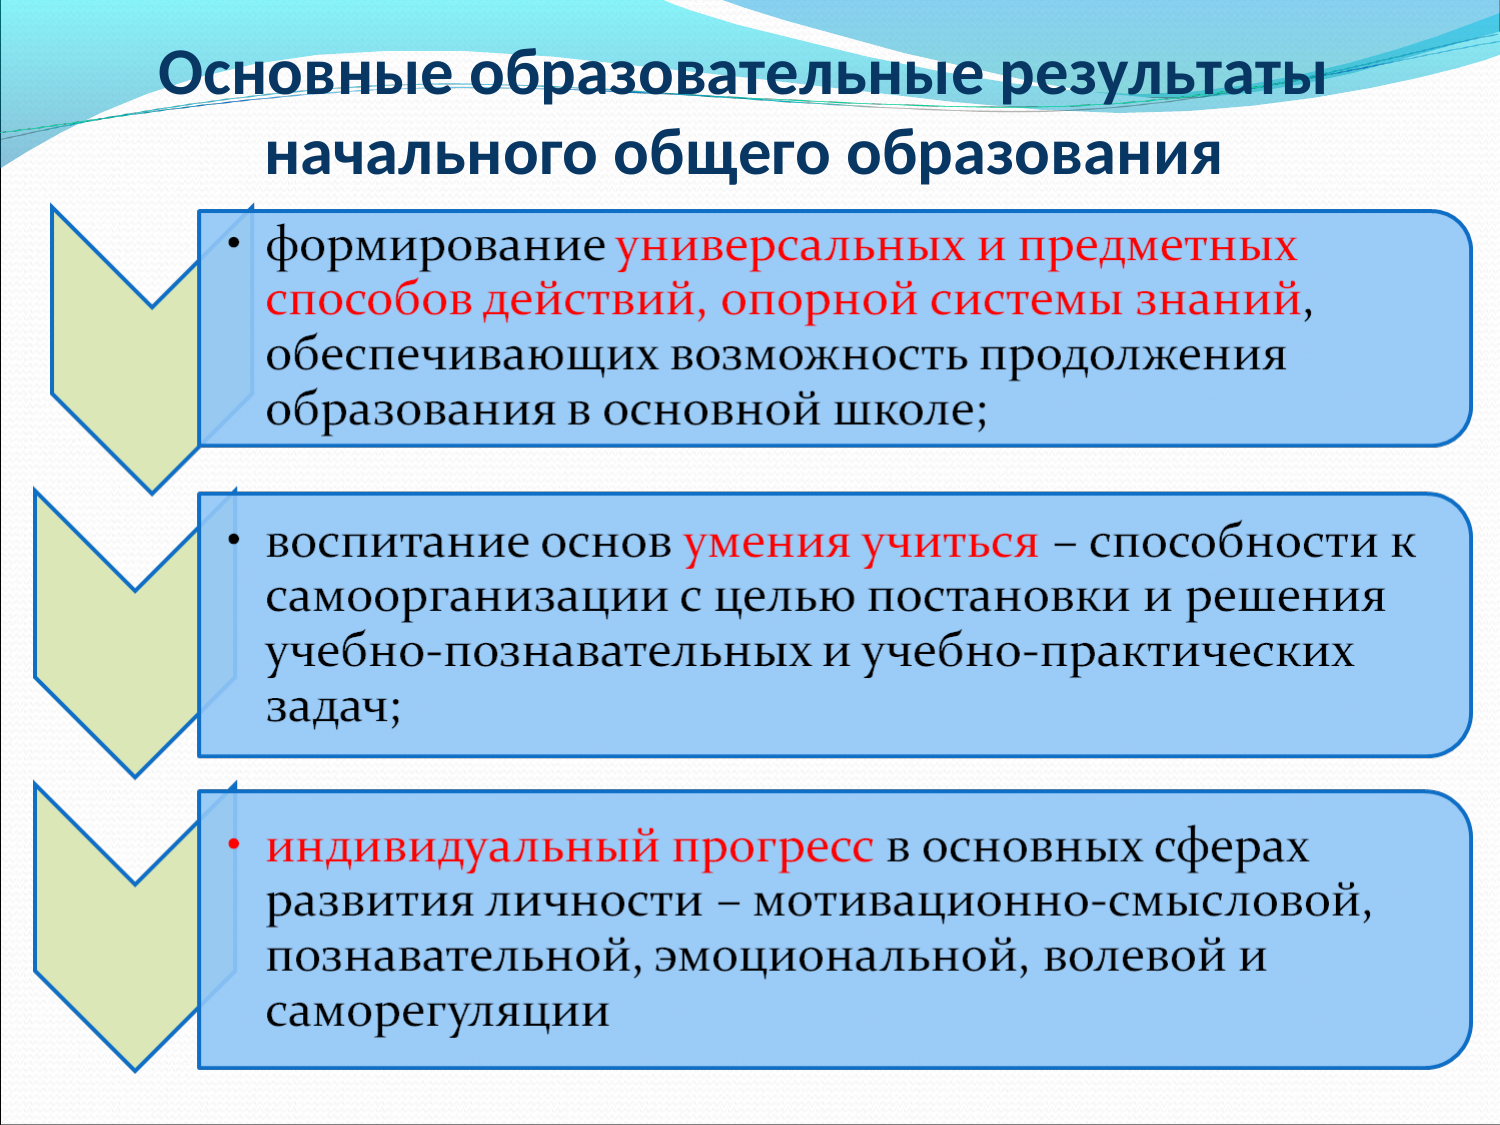

# Основные образовательные результаты начального общего образования